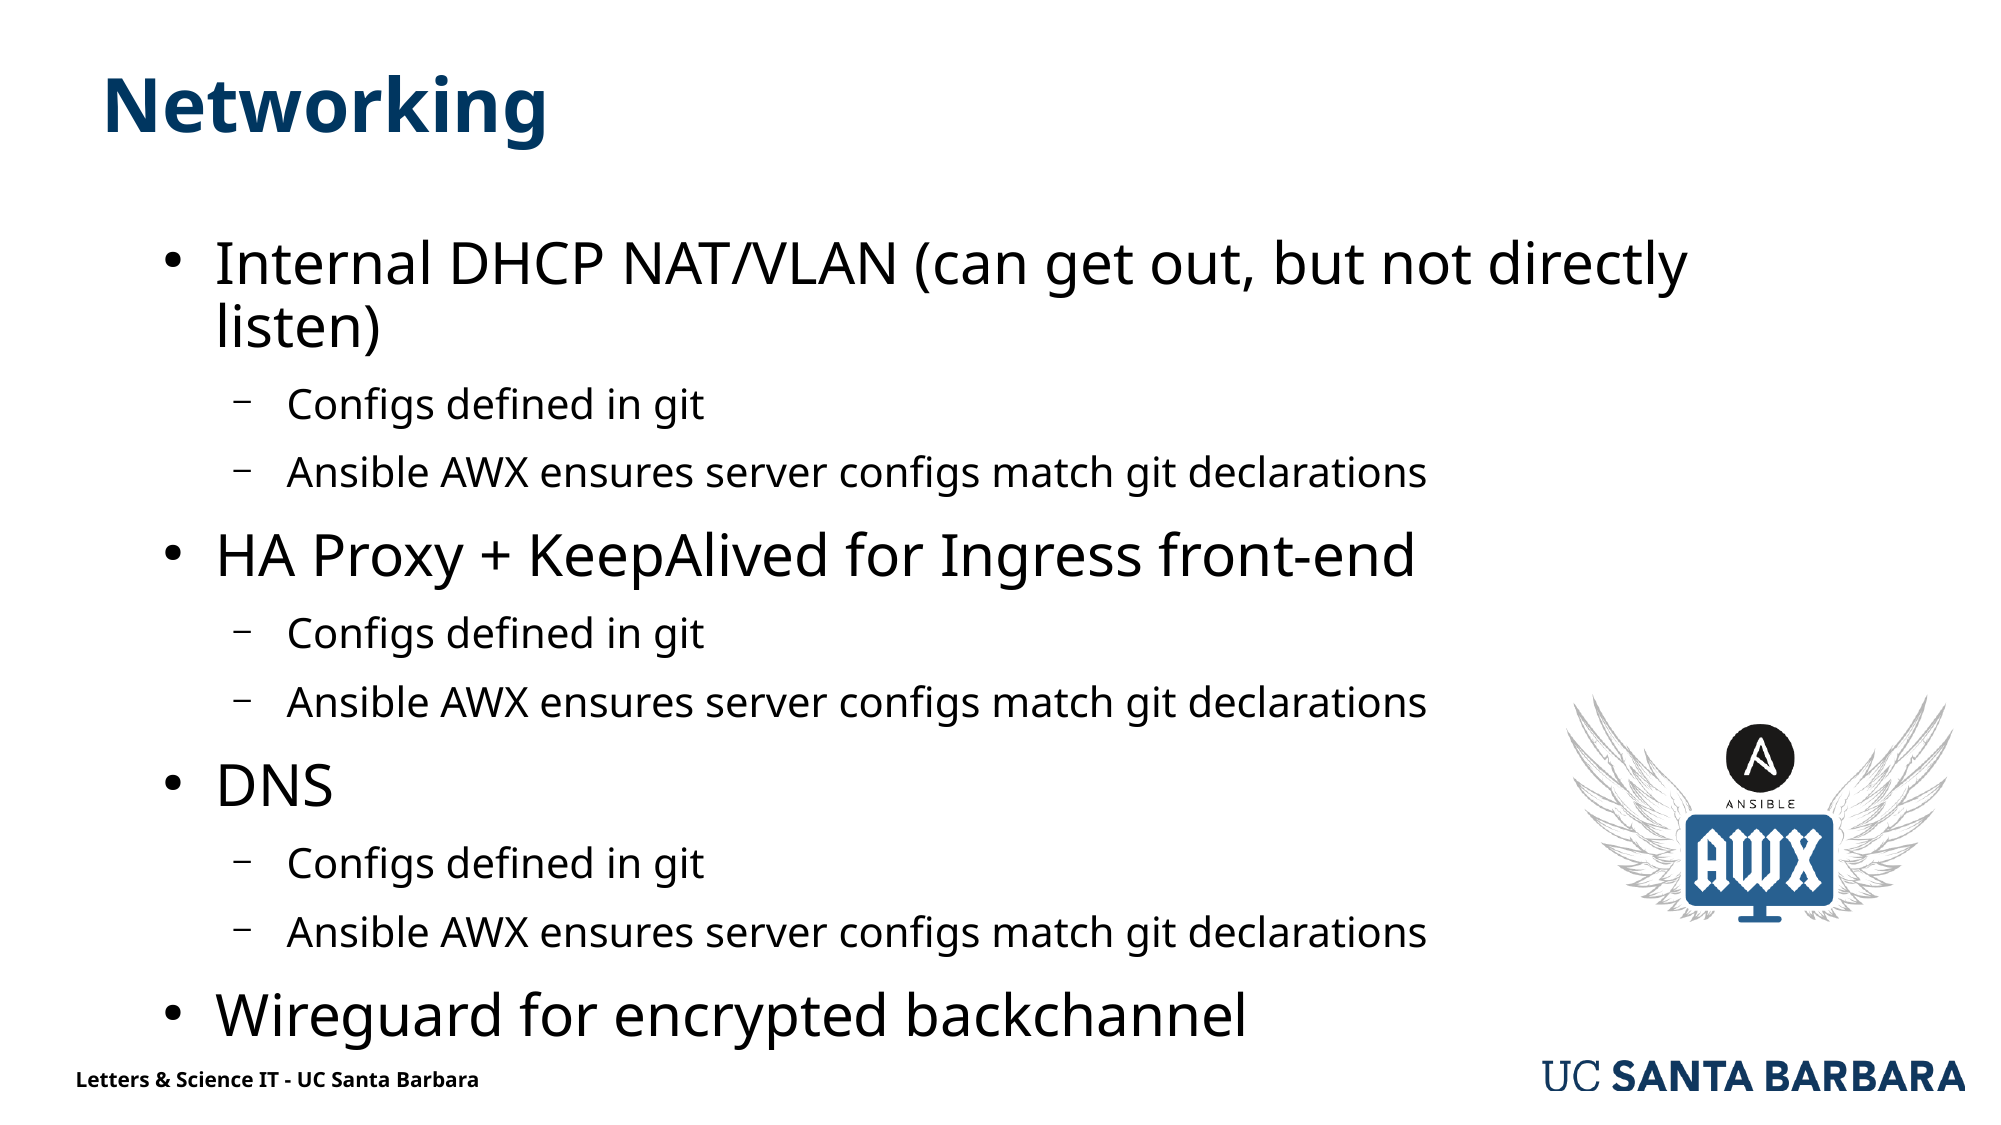

# Networking
Internal DHCP NAT/VLAN (can get out, but not directly listen)
Configs defined in git
Ansible AWX ensures server configs match git declarations
HA Proxy + KeepAlived for Ingress front-end
Configs defined in git
Ansible AWX ensures server configs match git declarations
DNS
Configs defined in git
Ansible AWX ensures server configs match git declarations
Wireguard for encrypted backchannel